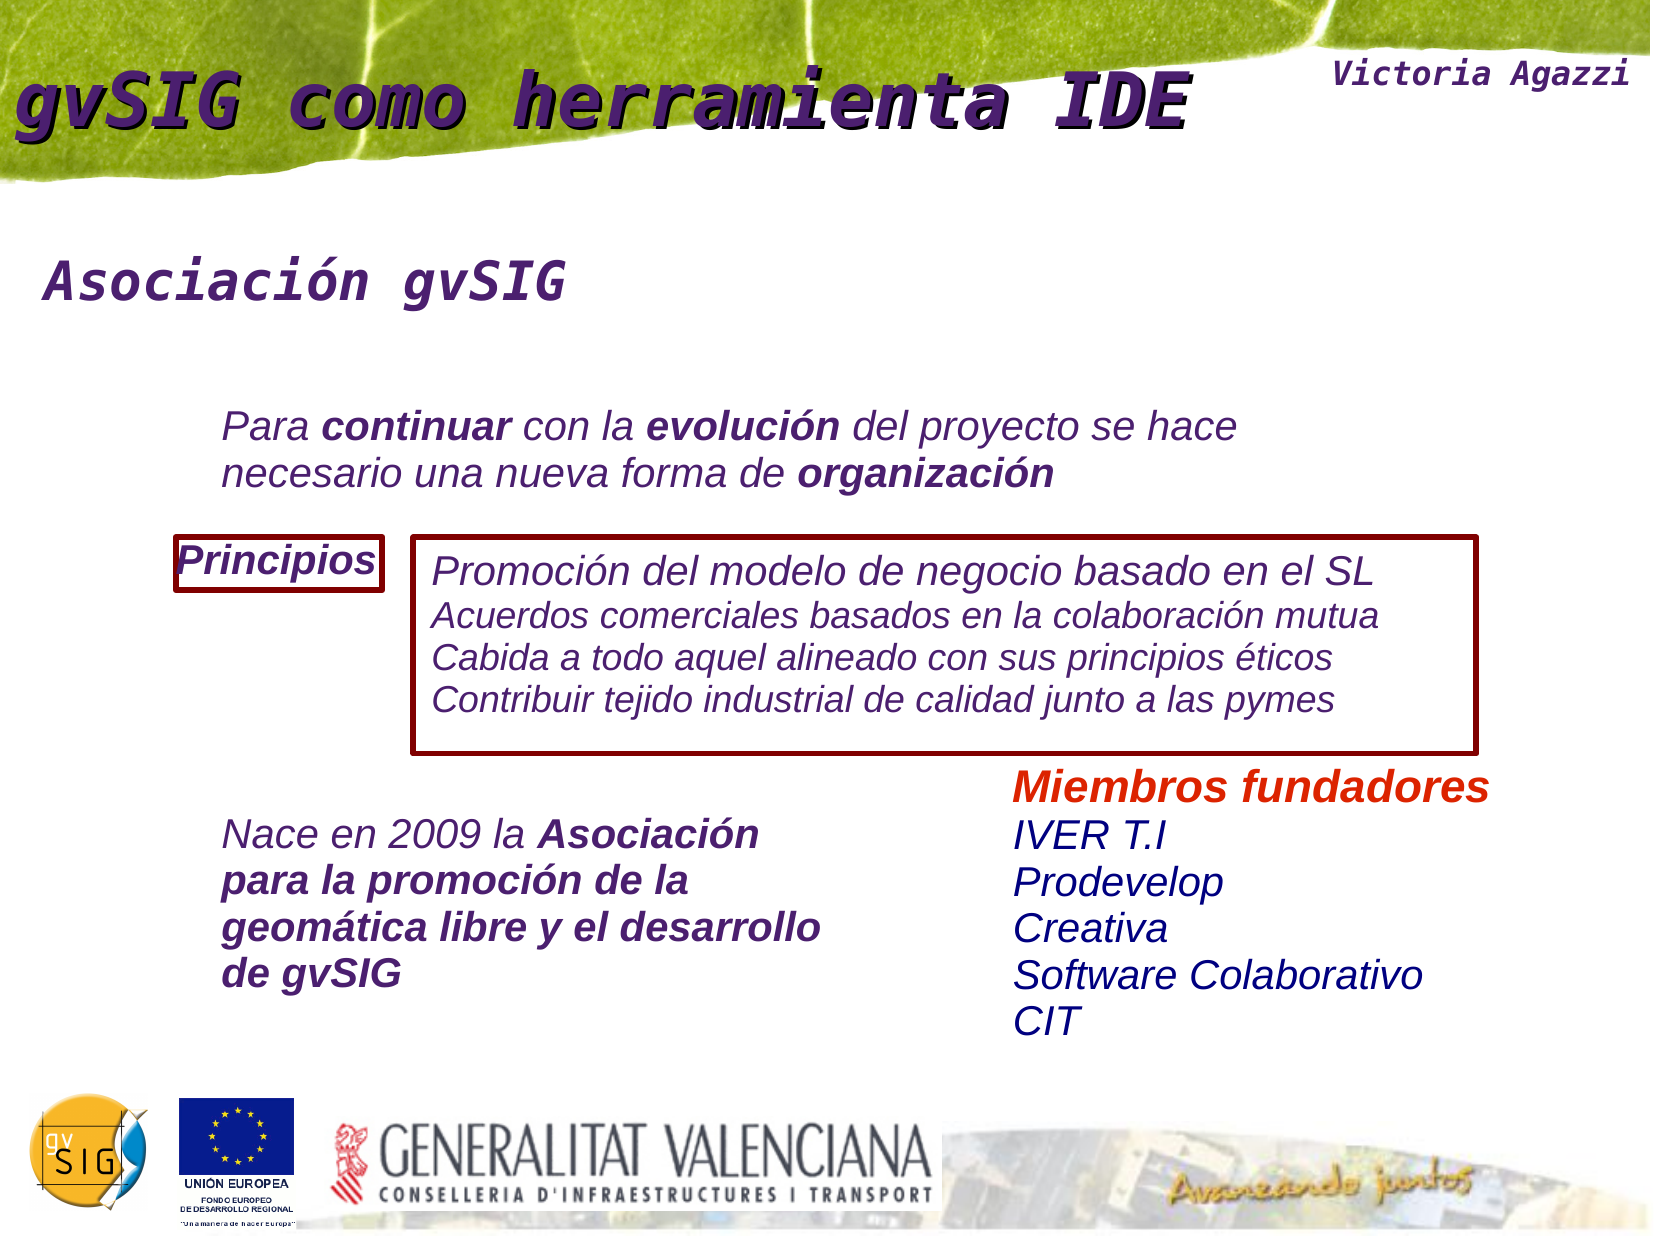

gvSIG como herramienta IDE
Victoria Agazzi
Asociación gvSIG
Para continuar con la evolución del proyecto se hace necesario una nueva forma de organización
Principios
Promoción del modelo de negocio basado en el SL
Acuerdos comerciales basados en la colaboración mutua
Cabida a todo aquel alineado con sus principios éticos
Contribuir tejido industrial de calidad junto a las pymes
Miembros fundadores
IVER T.I
Prodevelop
Creativa
Software Colaborativo
CIT
Nace en 2009 la Asociación para la promoción de la geomática libre y el desarrollo de gvSIG